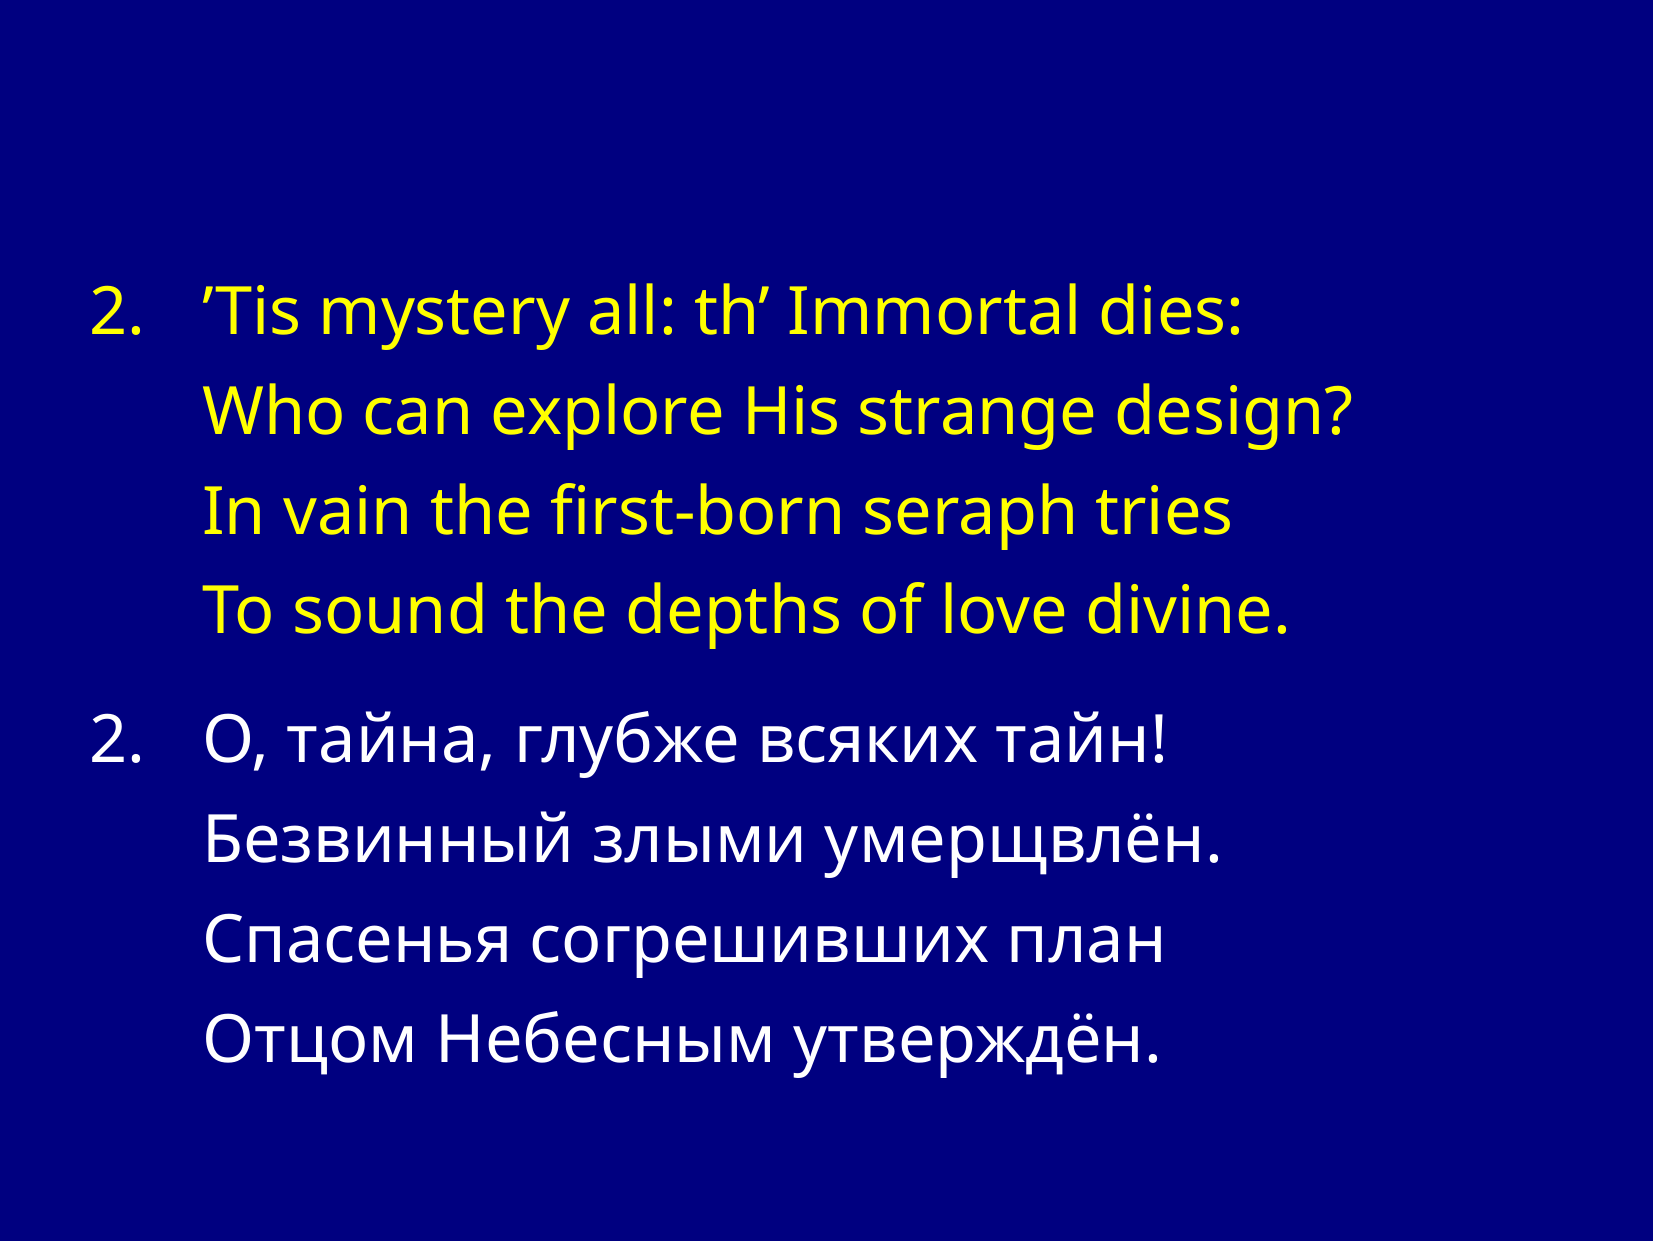

2.	’Tis mystery all: th’ Immortal dies:
	Who can explore His strange design?
	In vain the first-born seraph tries
	To sound the depths of love divine.
2.	О, тайна, глубже всяких тайн!
	Безвинный злыми умерщвлён.
	Спасенья согрешивших план
	Отцом Небесным утверждён.